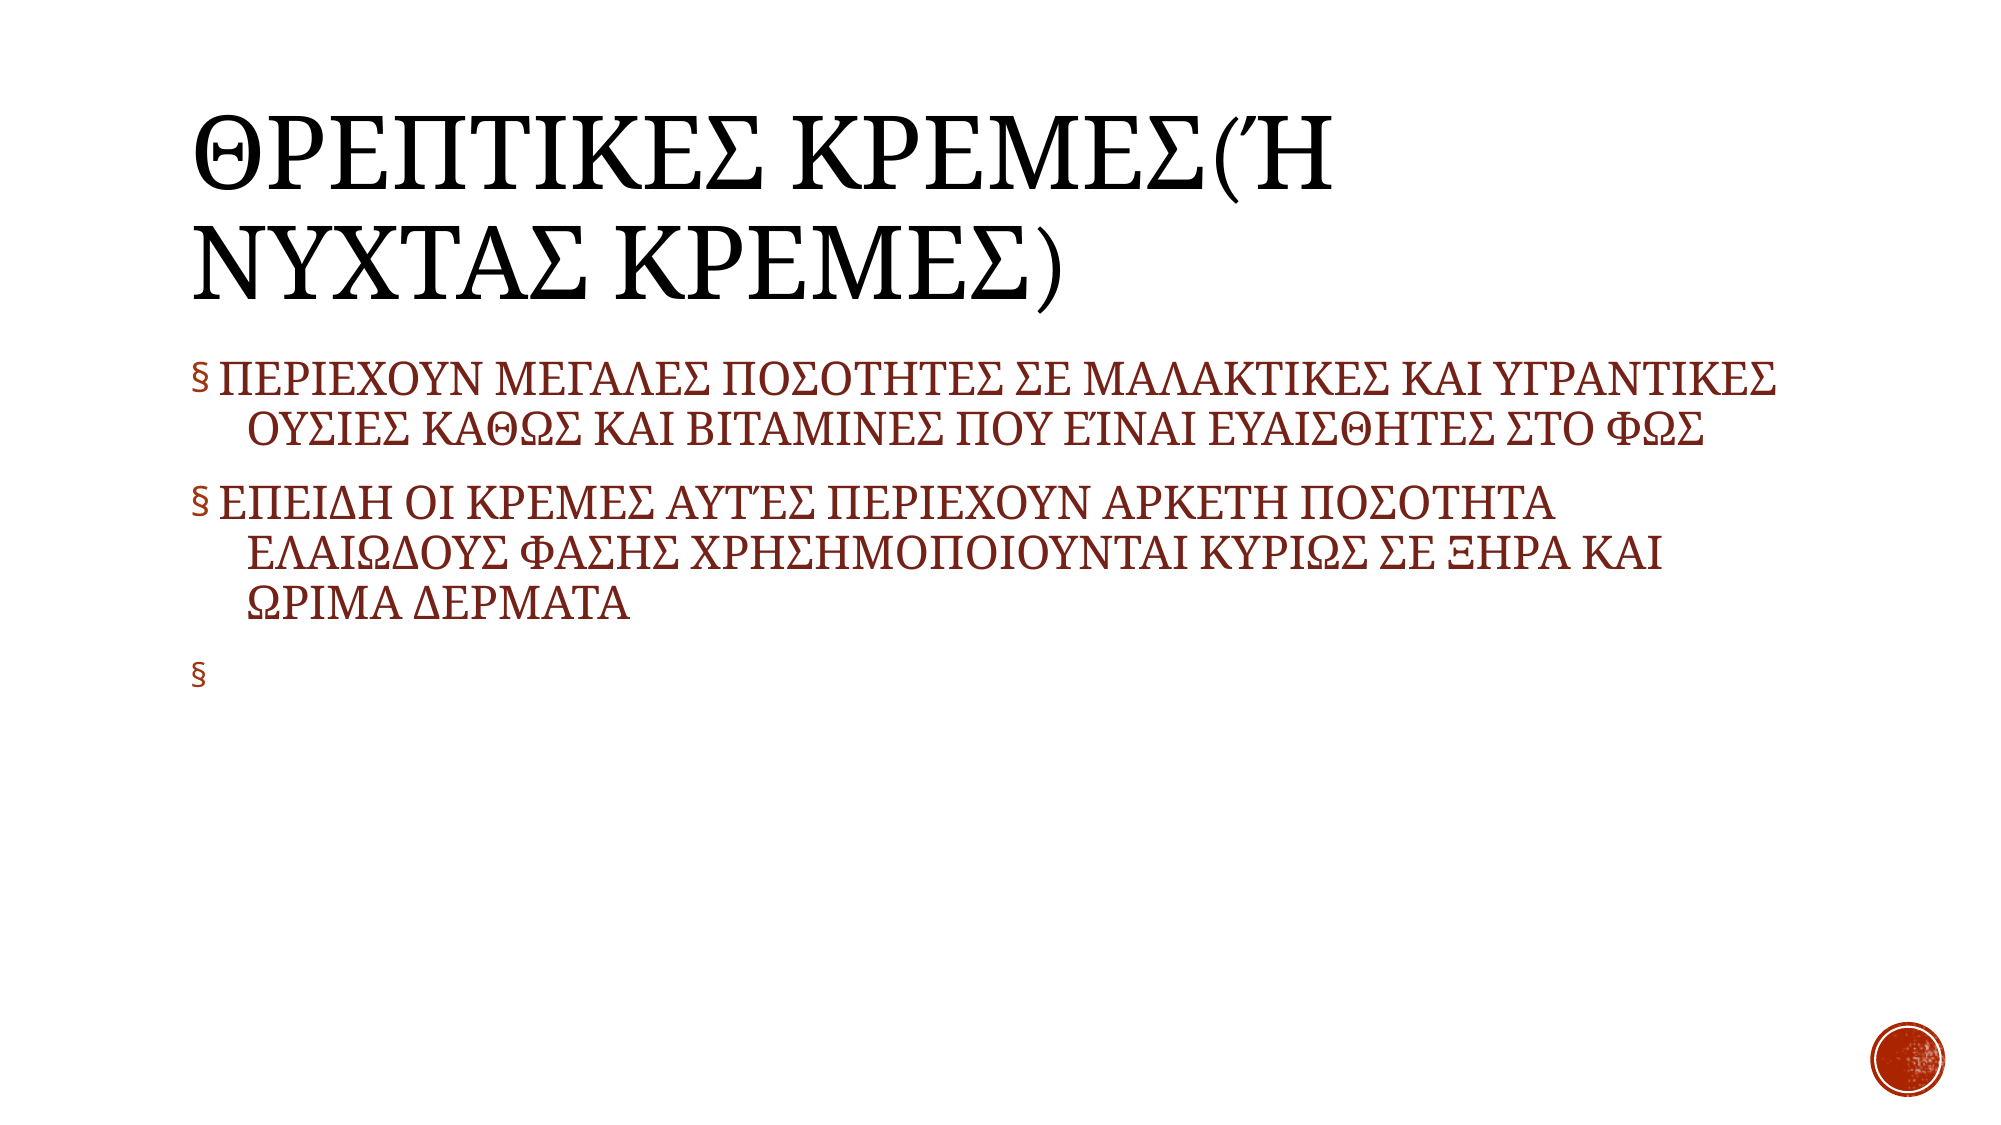

# ΘΡΕΠΤΙΚΕΣ ΚΡΕΜΕΣ(Ή ΝΥΧΤΑΣ ΚΡΕΜΕΣ)
ΠΕΡΙΕΧΟΥΝ ΜΕΓΑΛΕΣ ΠΟΣΟΤΗΤΕΣ ΣΕ ΜΑΛΑΚΤΙΚΕΣ ΚΑΙ ΥΓΡΑΝΤΙΚΕΣ ΟΥΣΙΕΣ ΚΑΘΩΣ ΚΑΙ ΒΙΤΑΜΙΝΕΣ ΠΟΥ ΕΊΝΑΙ ΕΥΑΙΣΘΗΤΕΣ ΣΤΟ ΦΩΣ
ΕΠΕΙΔΗ ΟΙ ΚΡΕΜΕΣ ΑΥΤΈΣ ΠΕΡΙΕΧΟΥΝ ΑΡΚΕΤΗ ΠΟΣΟΤΗΤΑ ΕΛΑΙΩΔΟΥΣ ΦΑΣΗΣ ΧΡΗΣΗΜΟΠΟΙΟΥΝΤΑΙ ΚΥΡΙΩΣ ΣΕ ΞΗΡΑ ΚΑΙ ΩΡΙΜΑ ΔΕΡΜΑΤΑ